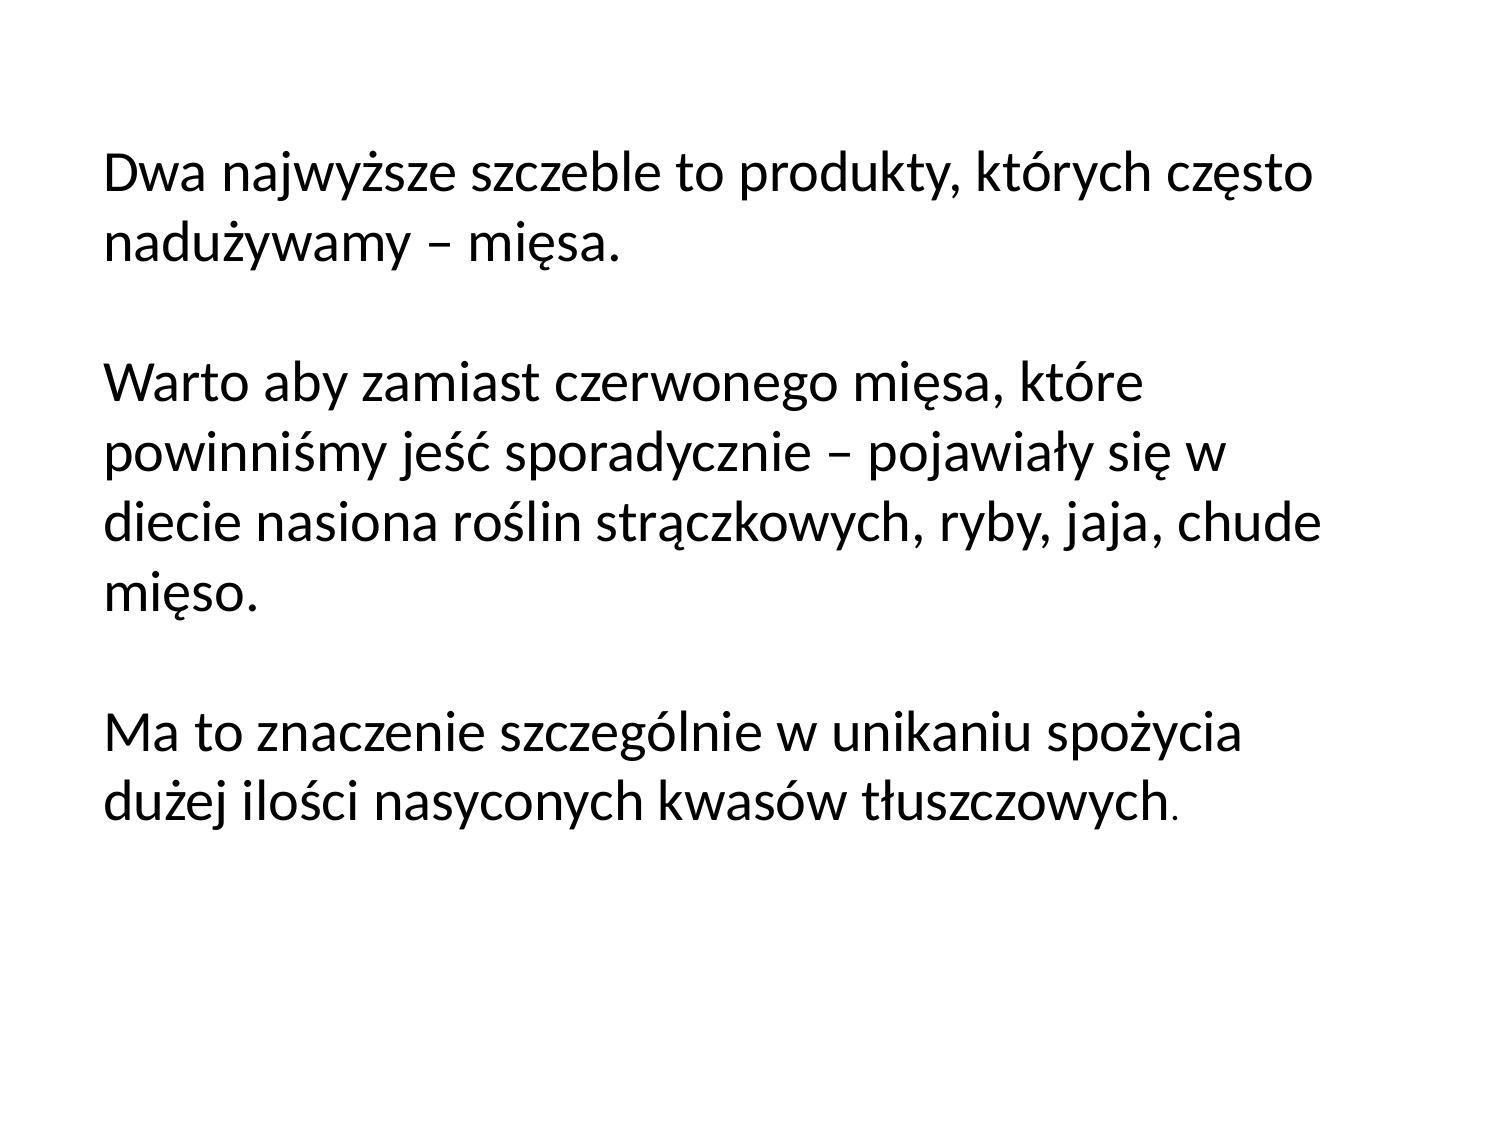

Dwa najwyższe szczeble to produkty, których często nadużywamy – mięsa.
Warto aby zamiast czerwonego mięsa, które powinniśmy jeść sporadycznie – pojawiały się w diecie nasiona roślin strączkowych, ryby, jaja, chude mięso.
Ma to znaczenie szczególnie w unikaniu spożycia dużej ilości nasyconych kwasów tłuszczowych.